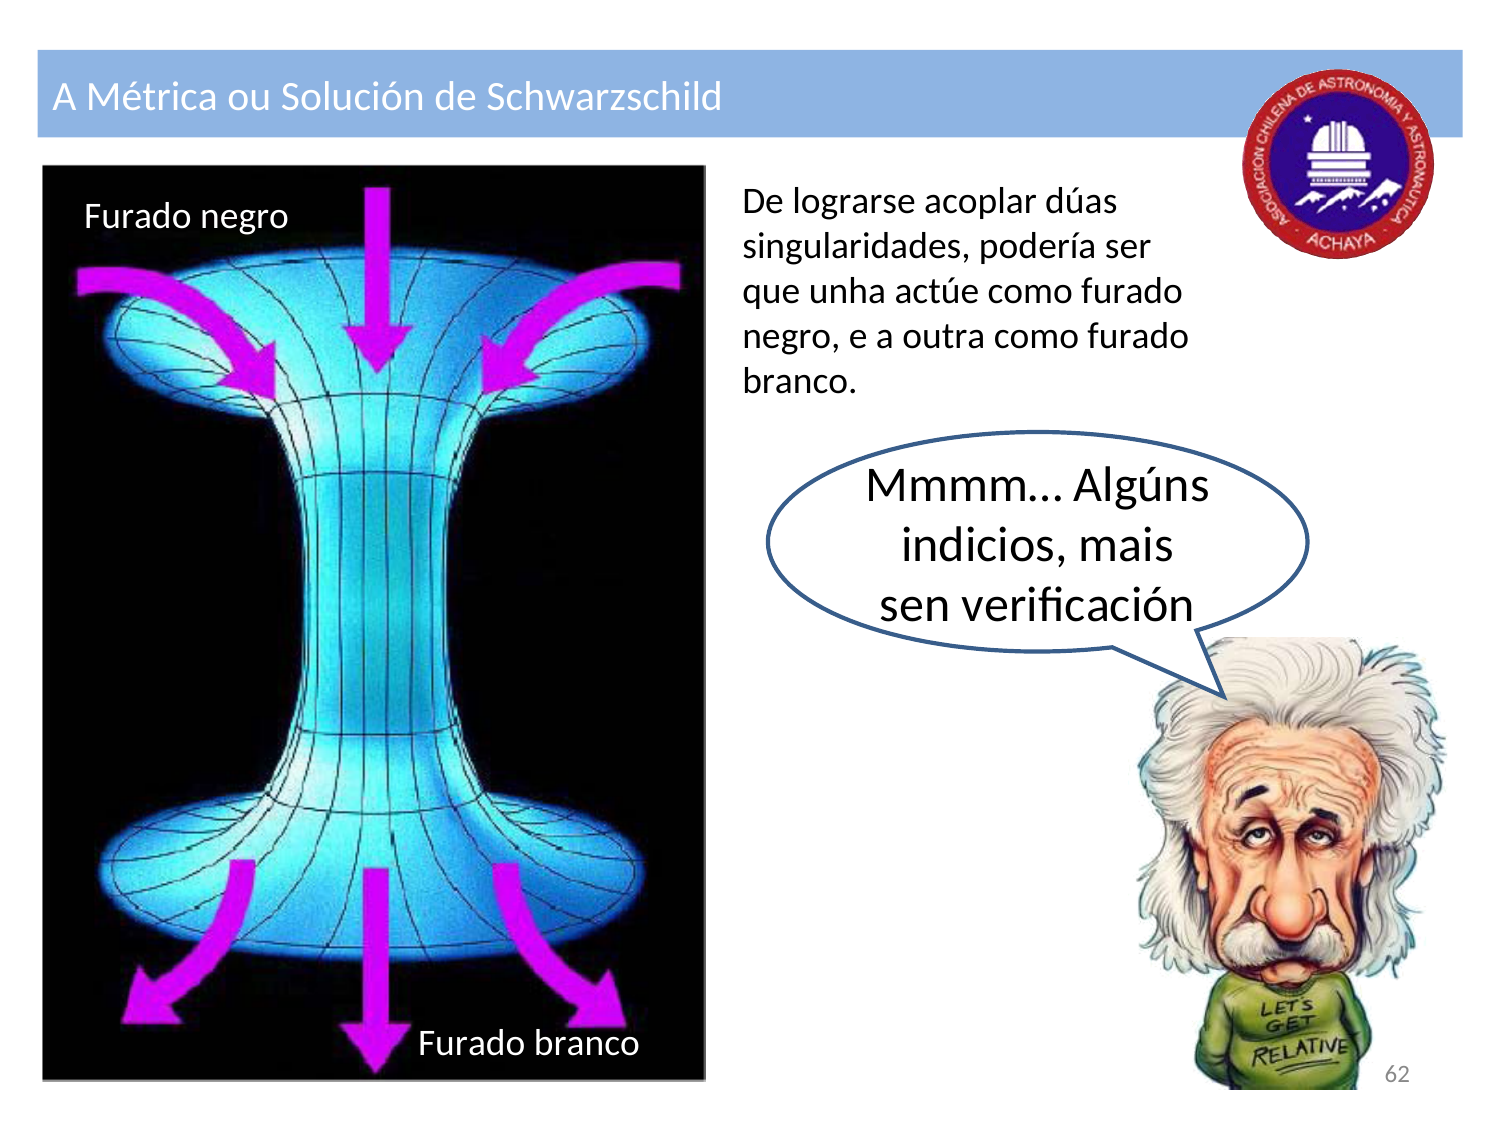

A Métrica ou Solución de Schwarzschild
De lograrse acoplar dúas singularidades, podería ser que unha actúe como furado negro, e a outra como furado branco.
Furado negro
Mmmm… Algúns indicios, mais sen verificación
Furado branco